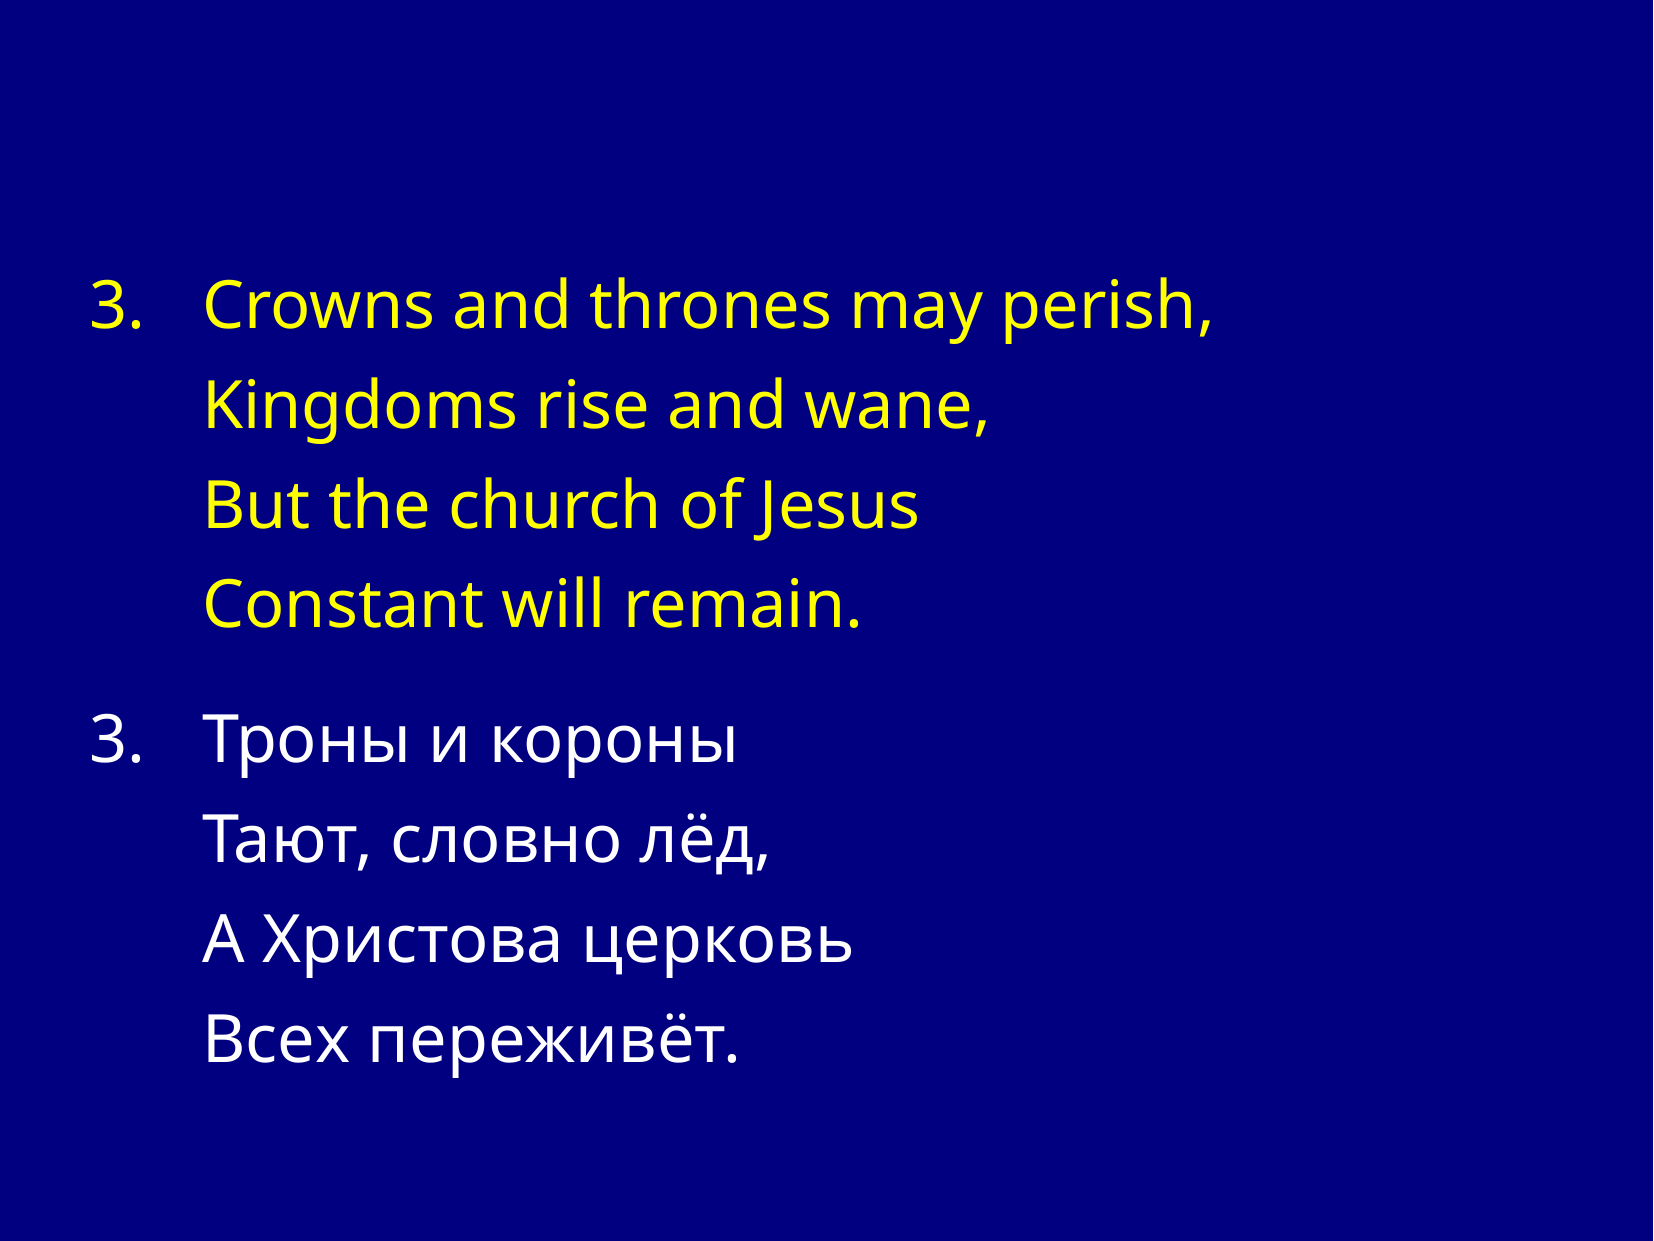

3.	Crowns and thrones may perish,
	Kingdoms rise and wane,
	But the church of Jesus
	Constant will remain.
3.	Троны и короны
	Тают, словно лёд,
	А Христова церковь
	Всех переживёт.